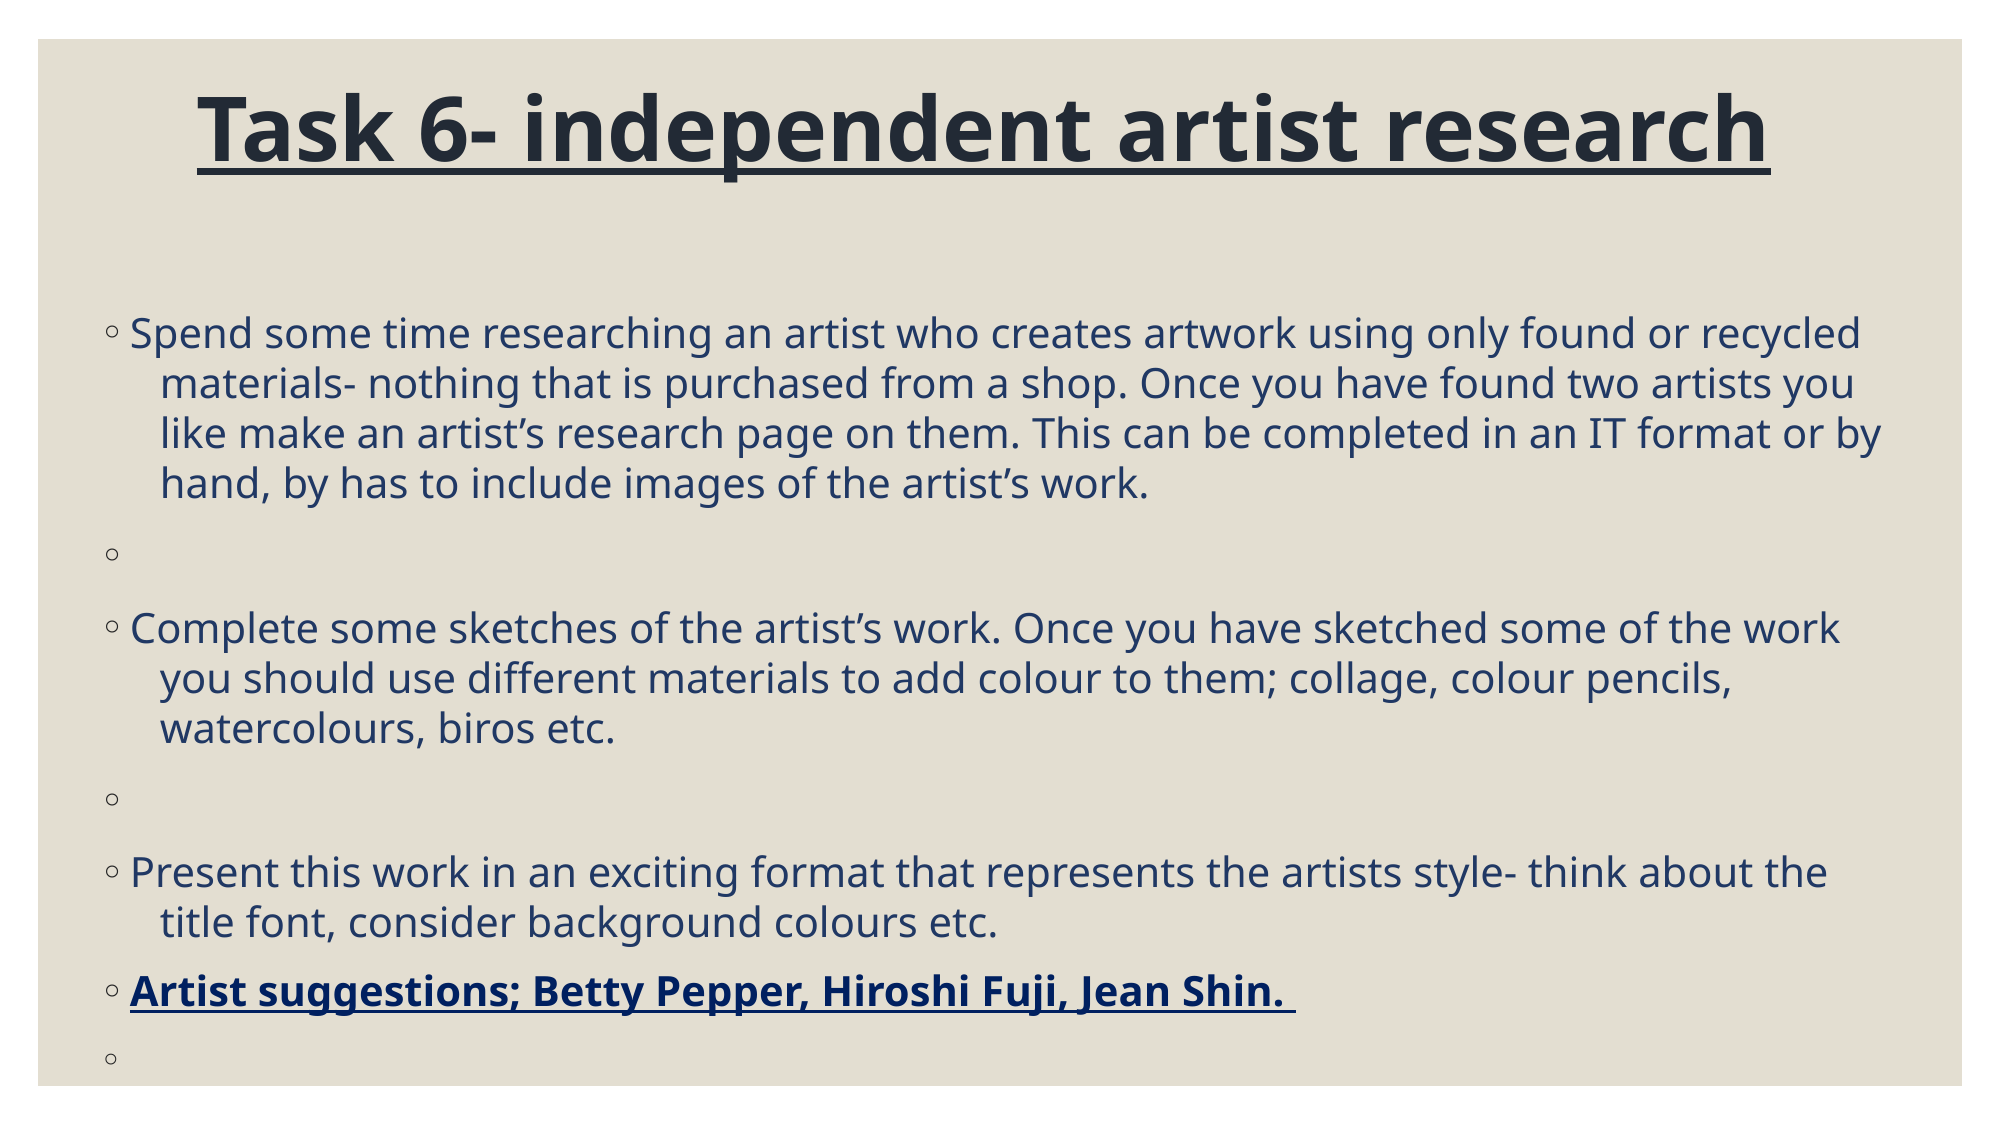

# Task 6- independent artist research
Spend some time researching an artist who creates artwork using only found or recycled materials- nothing that is purchased from a shop. Once you have found two artists you like make an artist’s research page on them. This can be completed in an IT format or by hand, by has to include images of the artist’s work.
Complete some sketches of the artist’s work. Once you have sketched some of the work you should use different materials to add colour to them; collage, colour pencils, watercolours, biros etc.
Present this work in an exciting format that represents the artists style- think about the title font, consider background colours etc.
Artist suggestions; Betty Pepper, Hiroshi Fuji, Jean Shin.